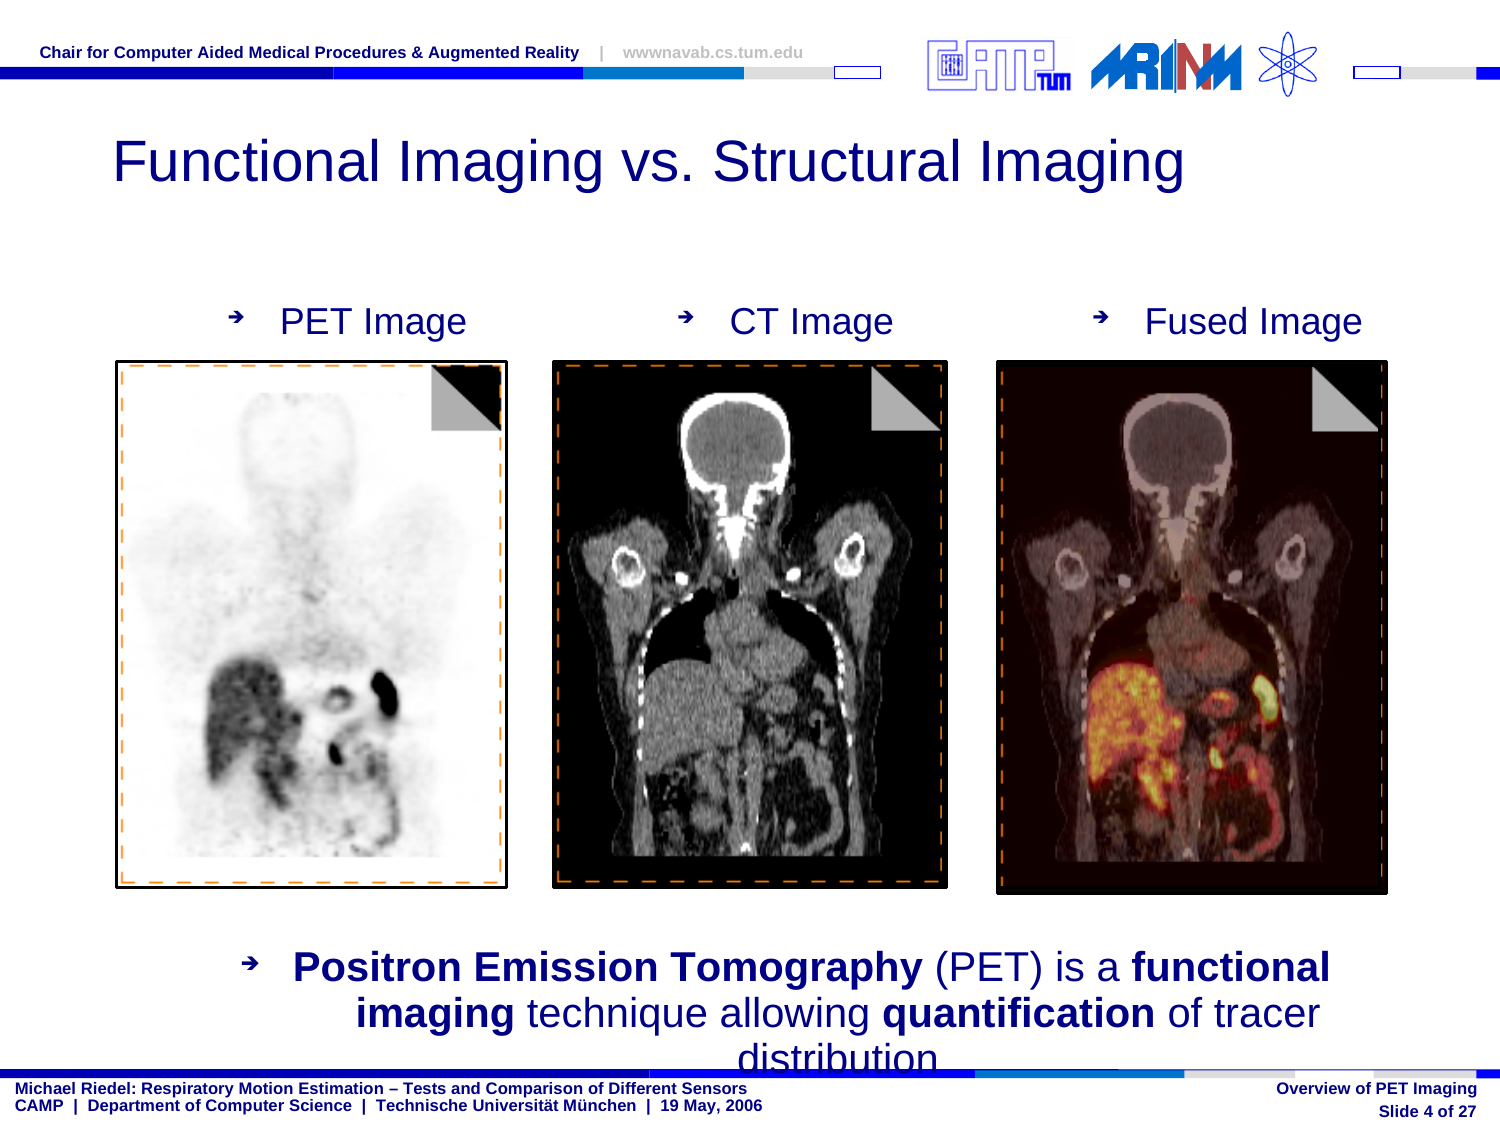

# Functional Imaging vs. Structural Imaging
PET Image
CT Image
Fused Image
Positron Emission Tomography (PET) is a functional imaging technique allowing quantification of tracer distribution
 Overview of PET Imaging